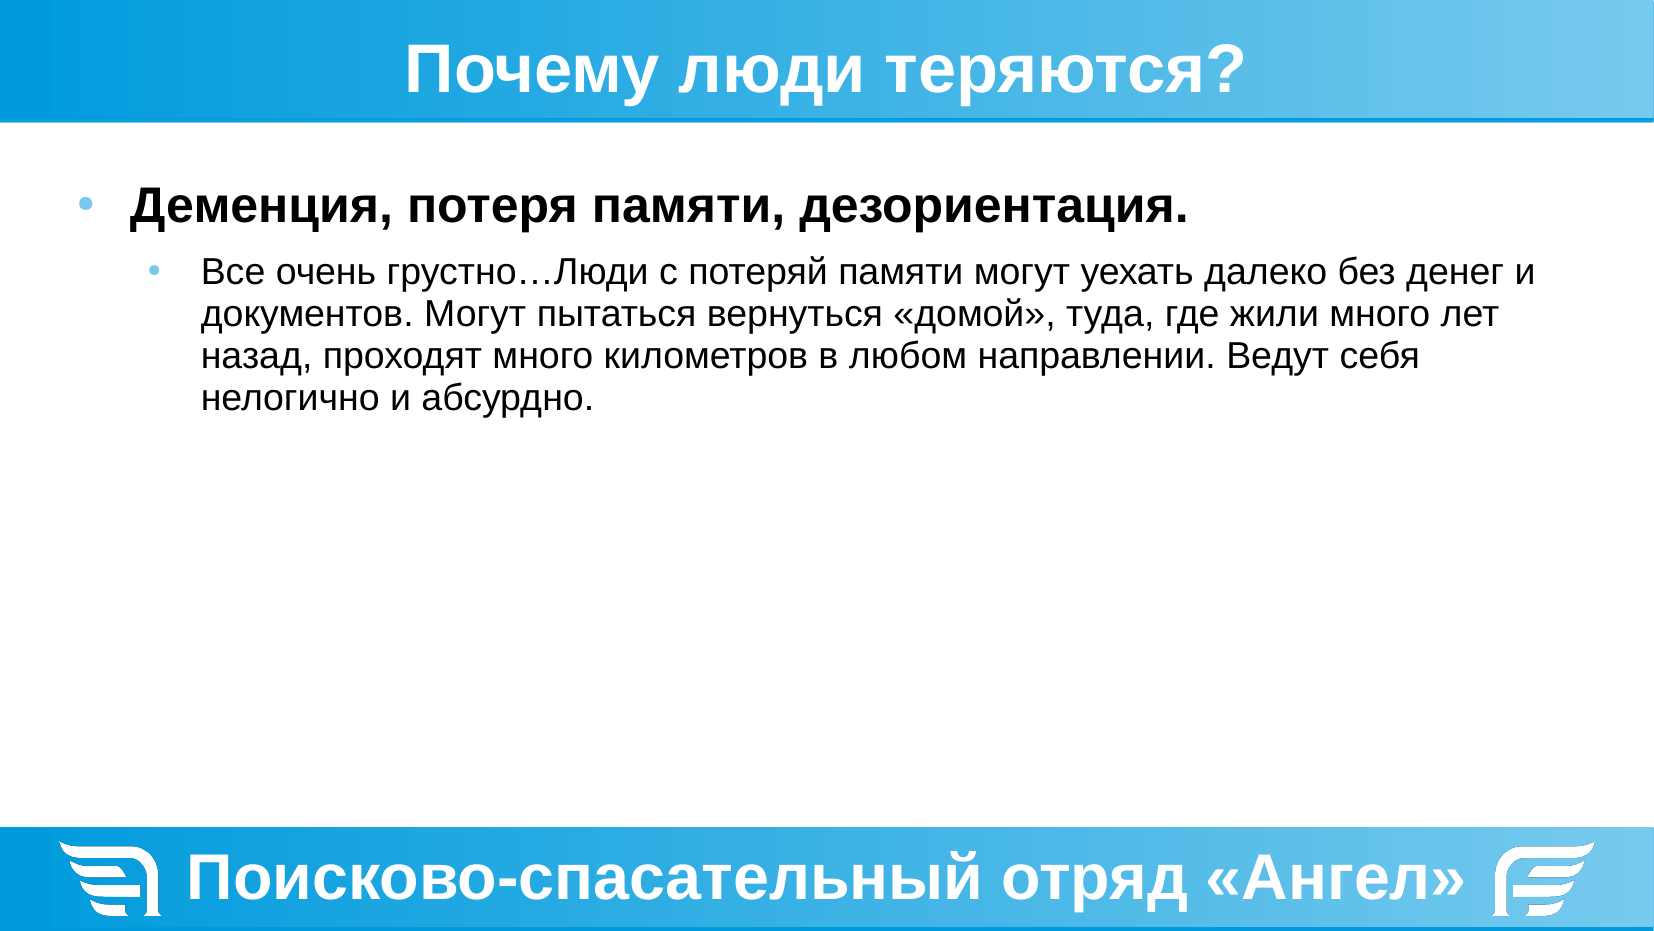

# Почему люди теряются?
Деменция, потеря памяти, дезориентация.
Все очень грустно…Люди с потеряй памяти могут уехать далеко без денег и документов. Могут пытаться вернуться «домой», туда, где жили много лет назад, проходят много километров в любом направлении. Ведут себя нелогично и абсурдно.